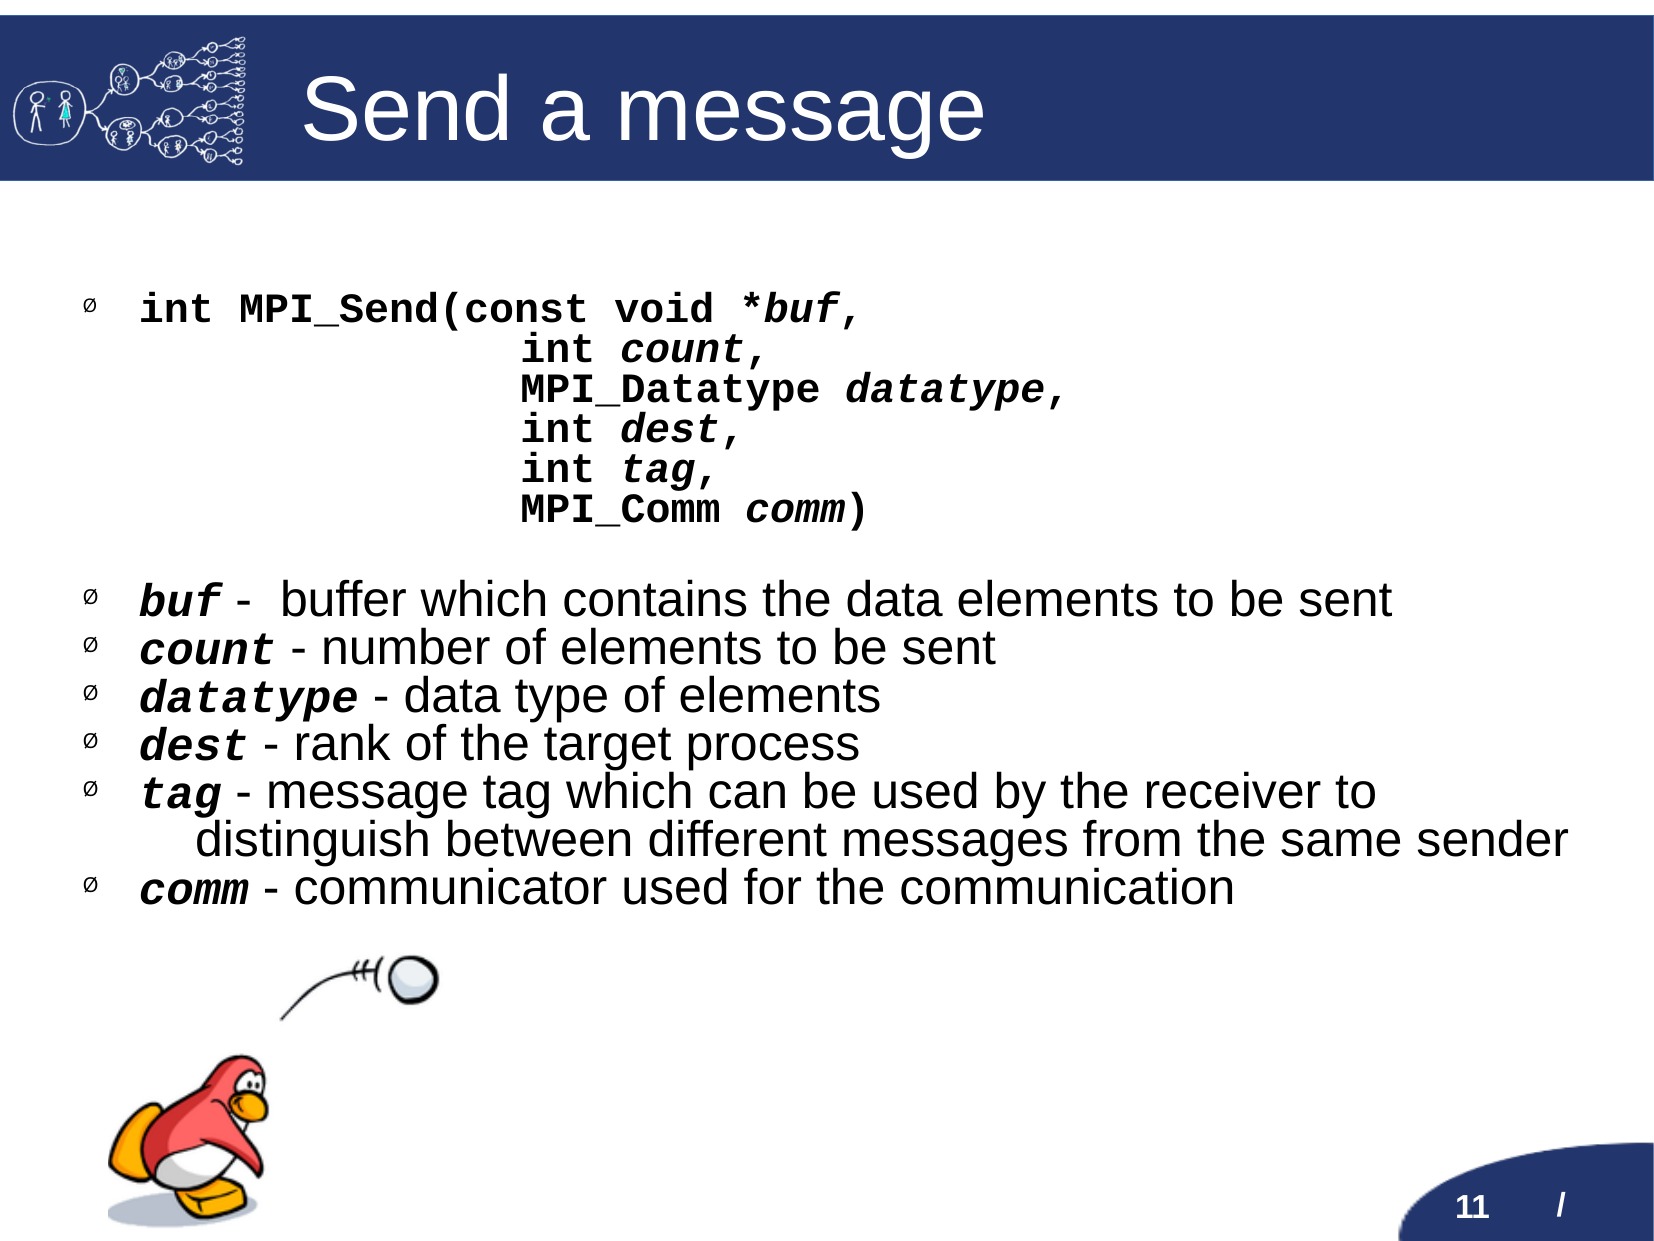

# Send a message
int MPI_Send(const void *buf,
 int count,
 MPI_Datatype datatype,
 int dest,
 int tag,
 MPI_Comm comm)
buf - buffer which contains the data elements to be sent
count - number of elements to be sent
datatype - data type of elements
dest - rank of the target process
tag - message tag which can be used by the receiver to distinguish between different messages from the same sender
comm - communicator used for the communication